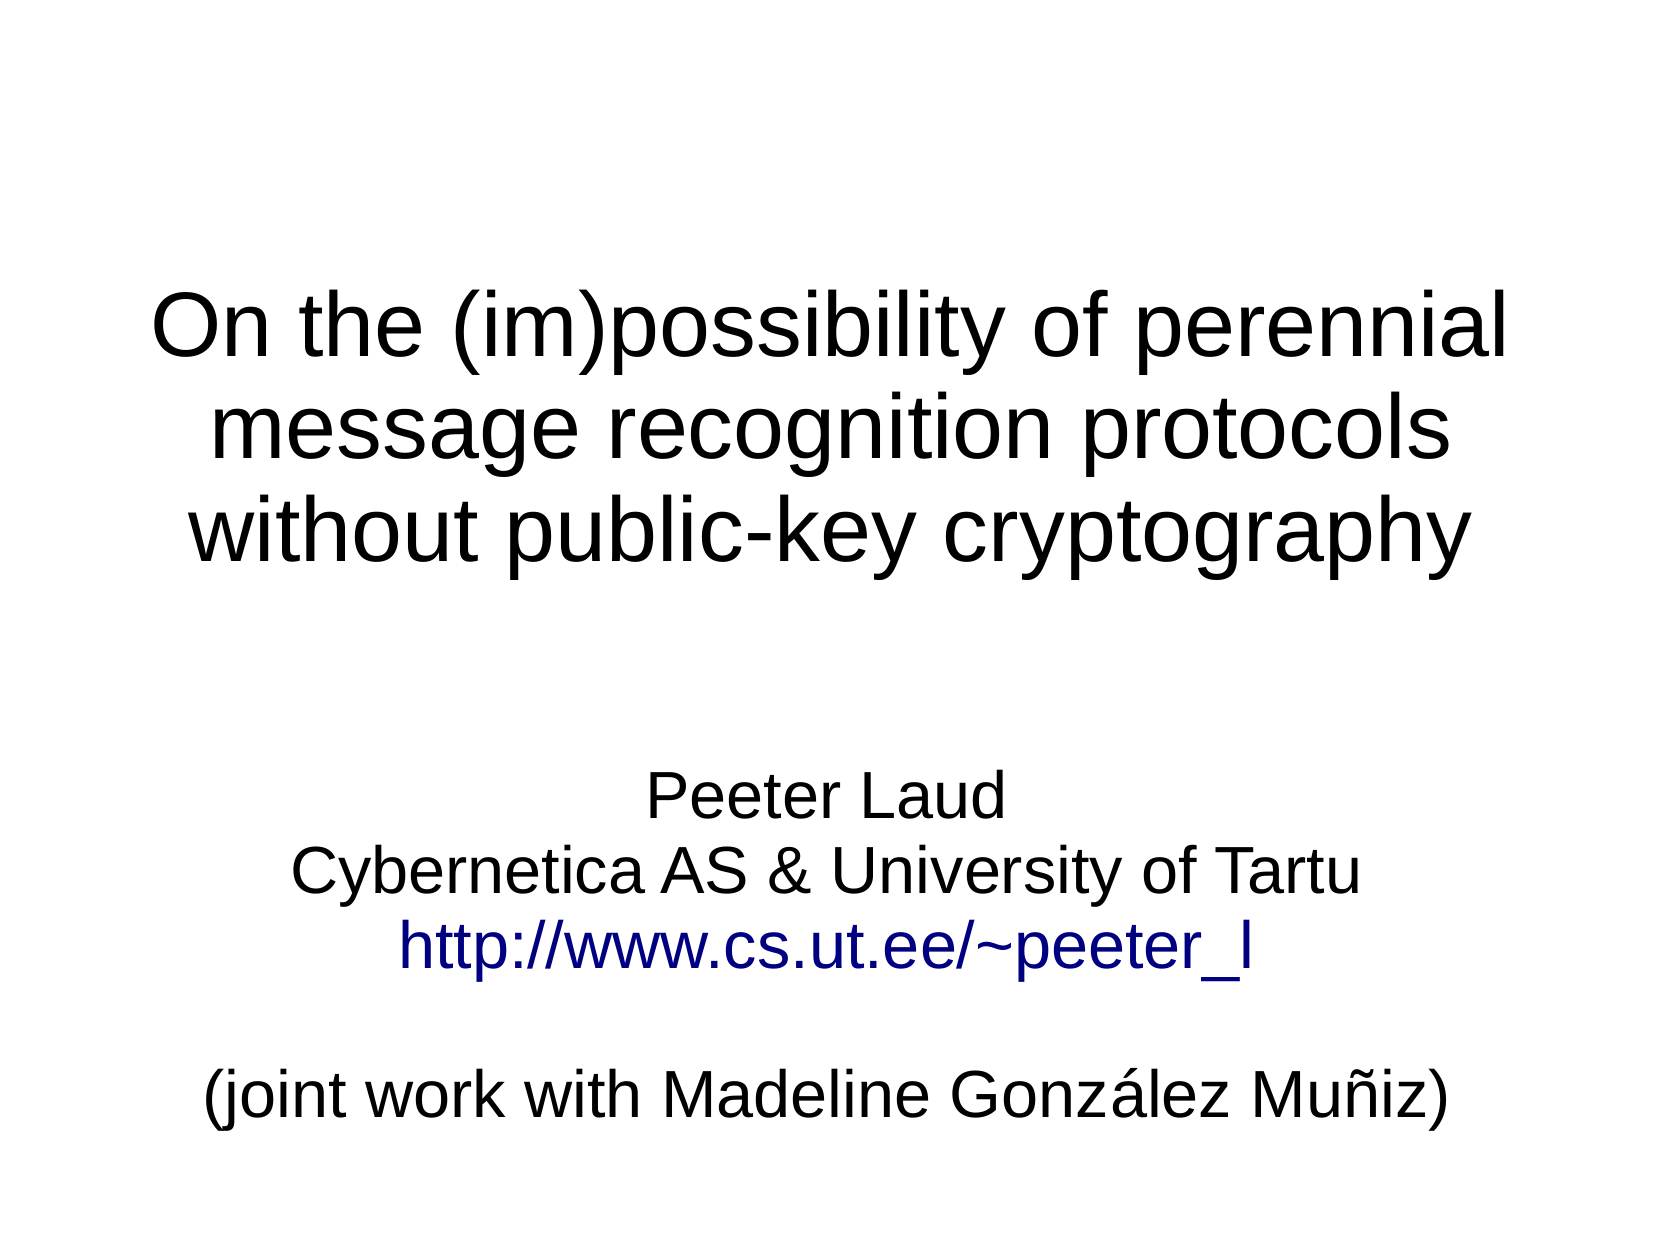

# On the (im)possibility of perennial message recognition protocols without public-key cryptography
Peeter Laud
Cybernetica AS & University of Tartu
http://www.cs.ut.ee/~peeter_l
(joint work with Madeline González Muñiz)